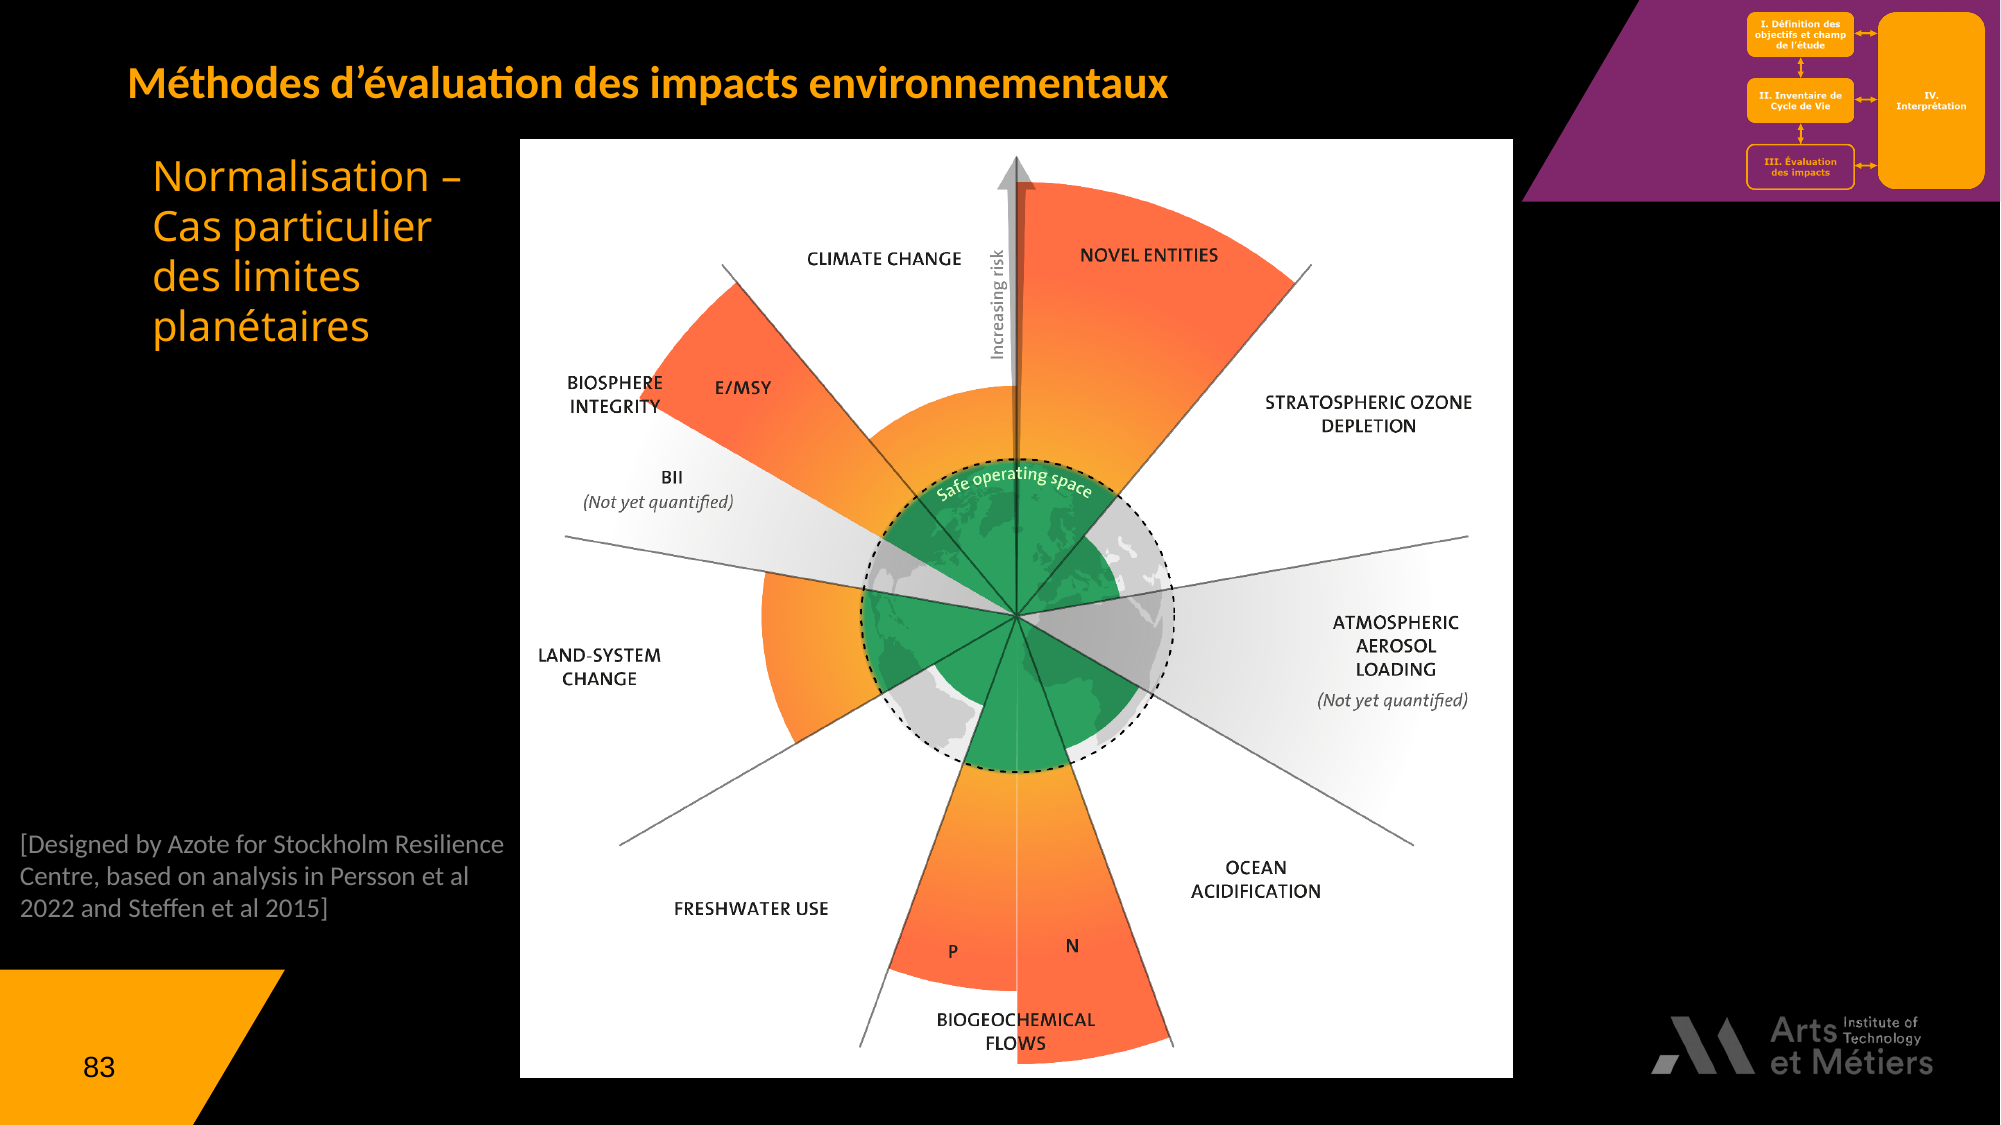

# Méthodes d’évaluation des impacts environnementaux
Normalisation –
Cas particulier
des limites
planétaires
[Designed by Azote for Stockholm Resilience Centre, based on analysis in Persson et al 2022 and Steffen et al 2015]